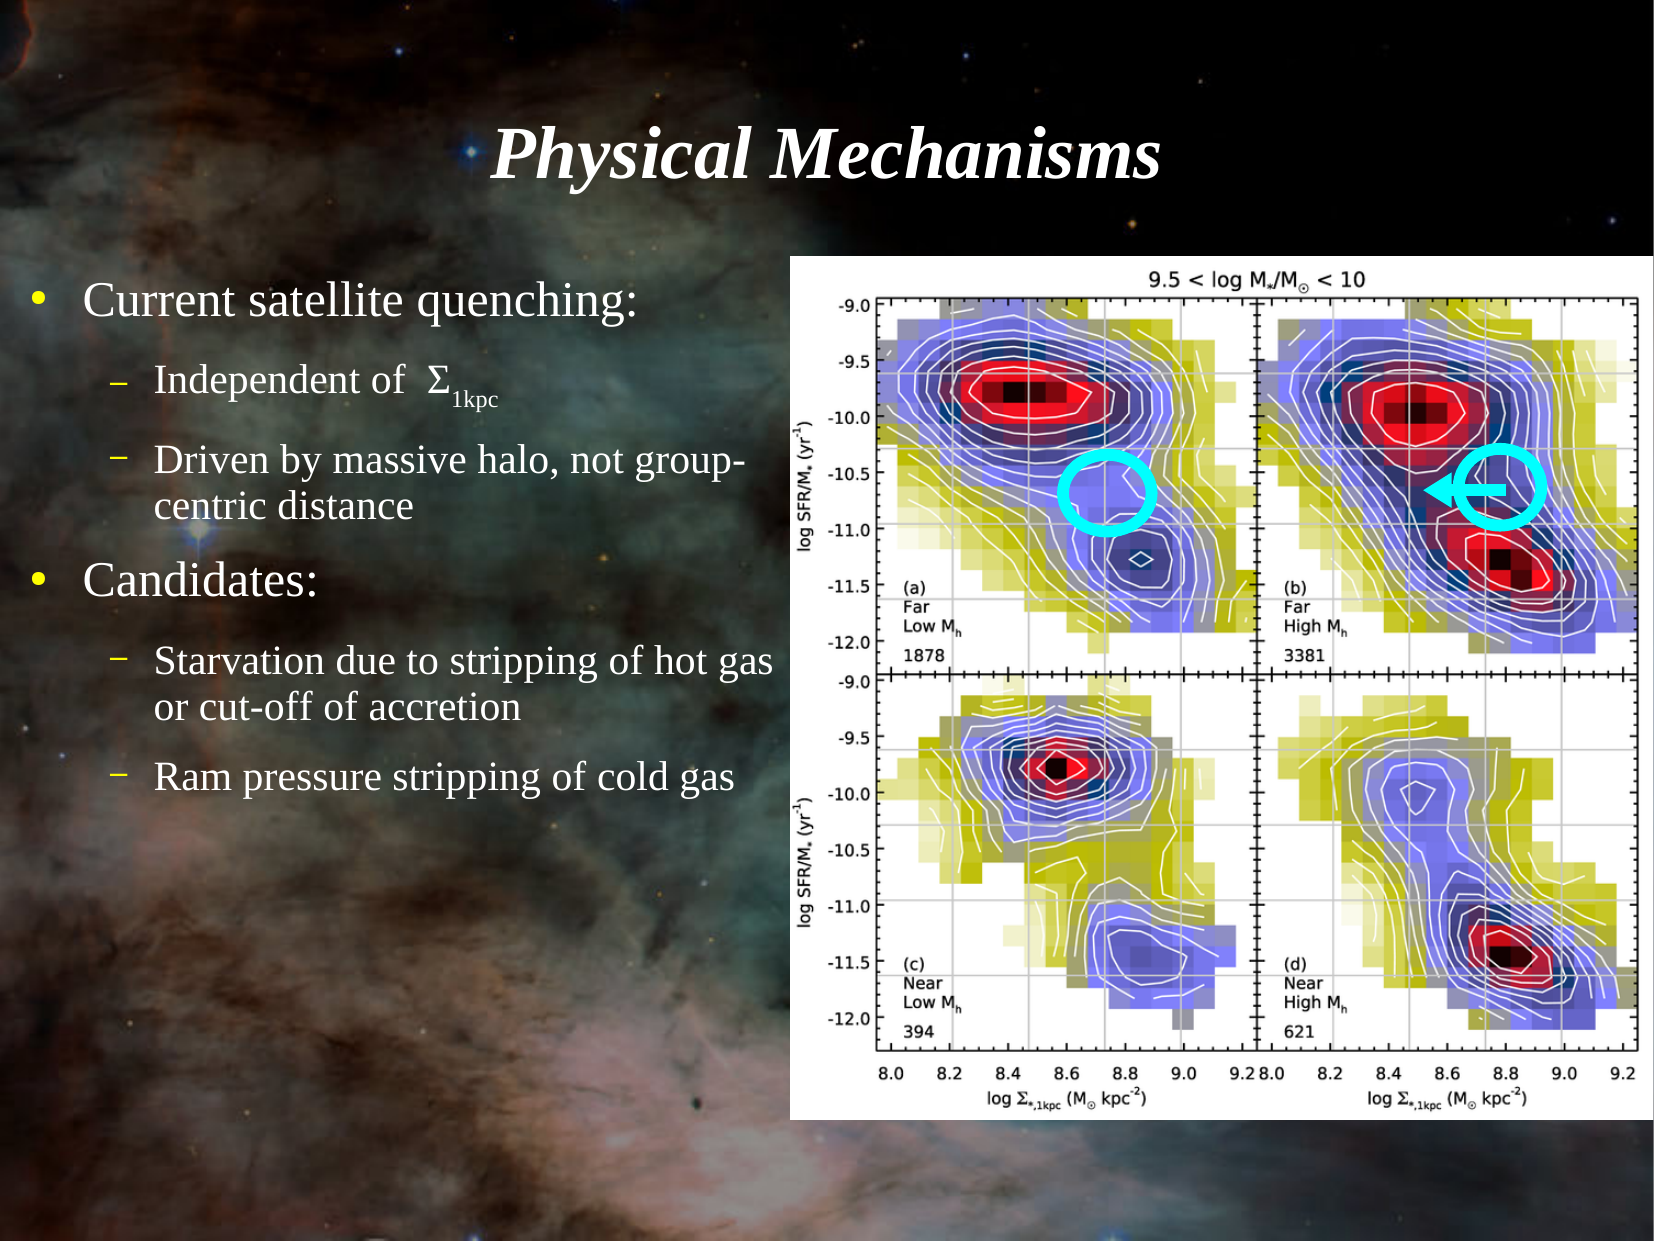

# Physical Mechanisms
Current satellite quenching:
Independent of Σ1kpc
Driven by massive halo, not group-centric distance
Candidates:
Starvation due to stripping of hot gas or cut-off of accretion
Ram pressure stripping of cold gas